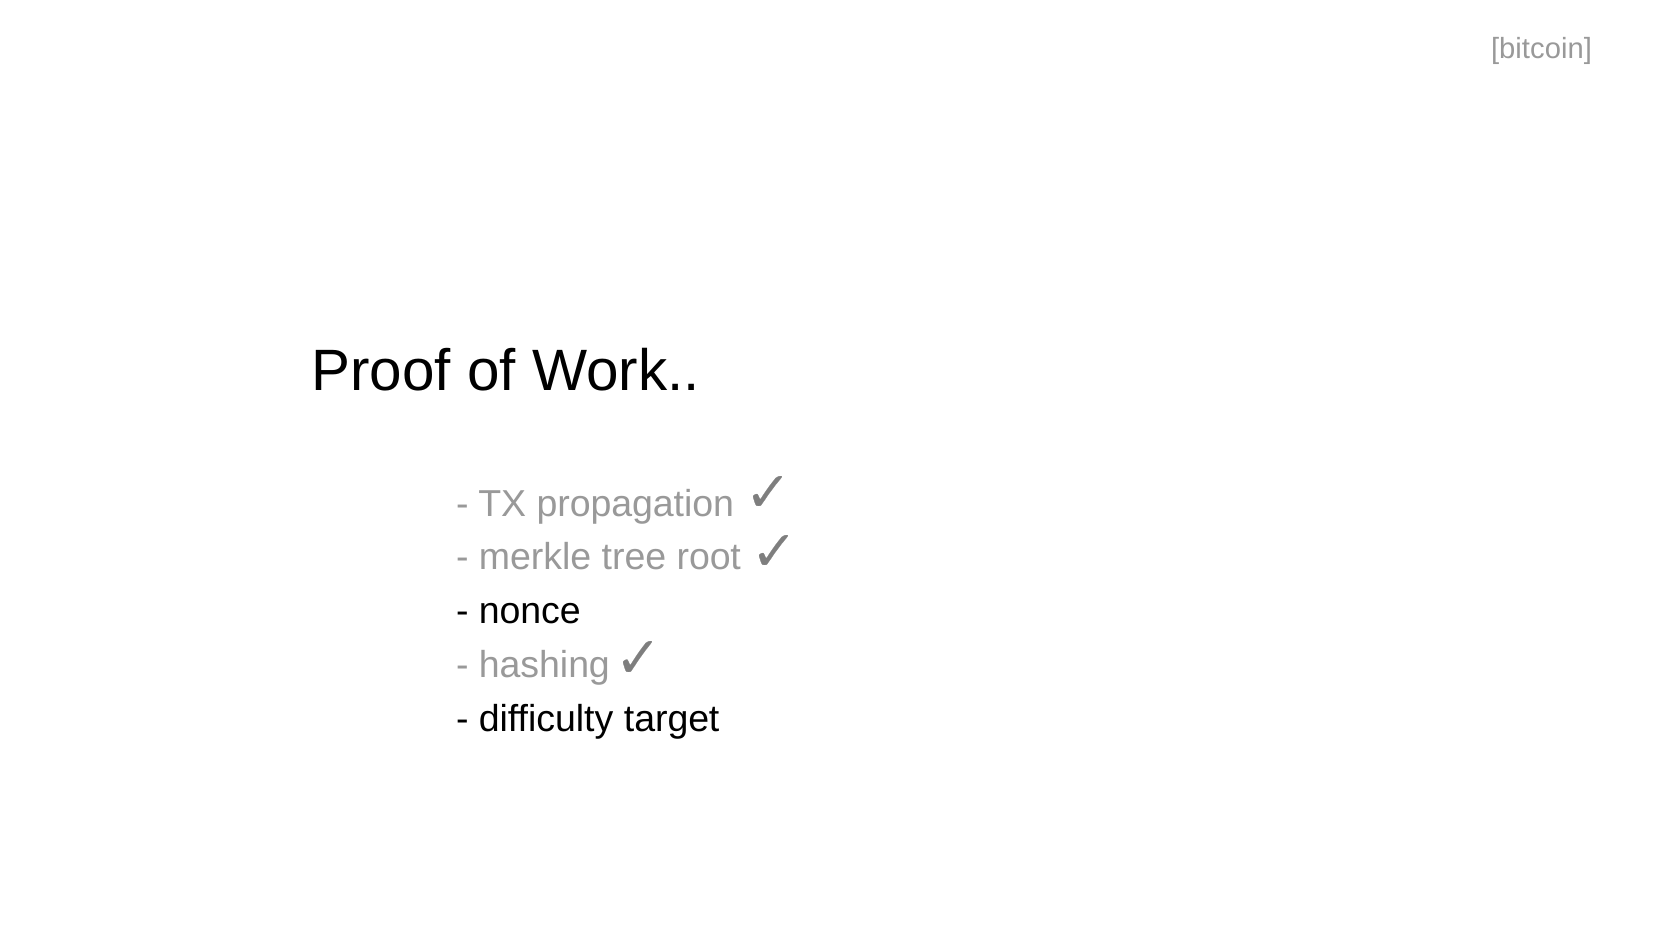

[bitcoin]
Proof of Work..
- TX propagation
- merkle tree root
- nonce
- hashing
- difficulty target